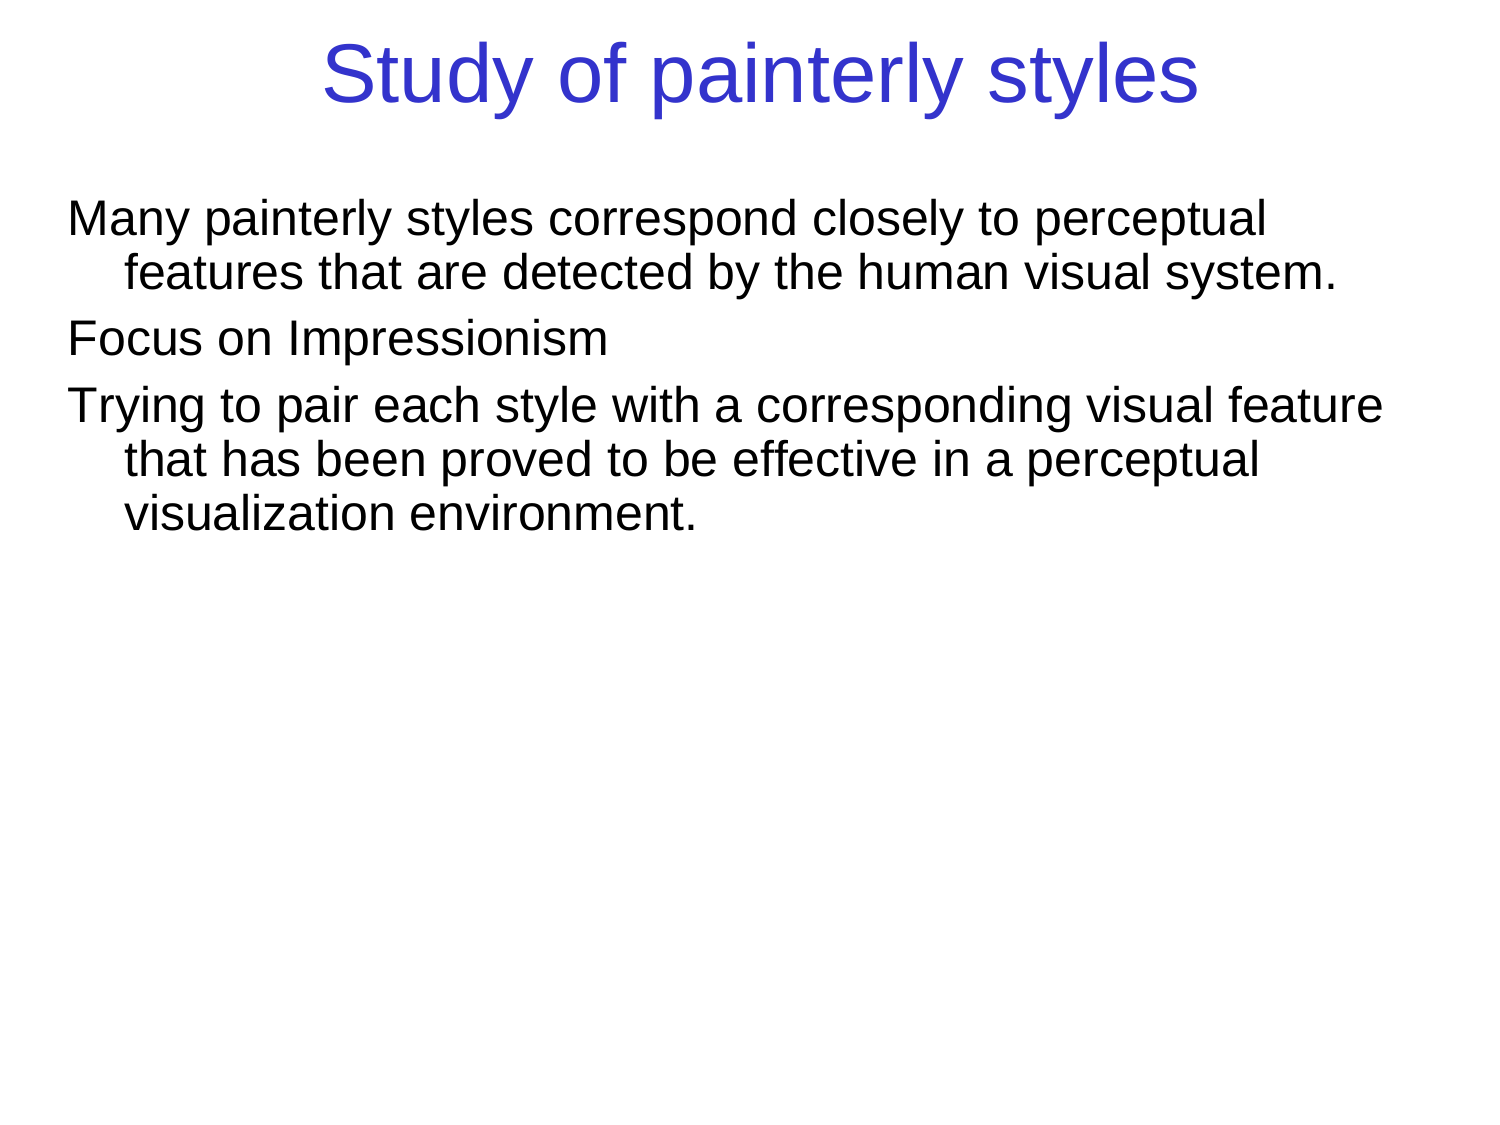

# Study of painterly styles
Many painterly styles correspond closely to perceptual features that are detected by the human visual system.
Focus on Impressionism
Trying to pair each style with a corresponding visual feature that has been proved to be effective in a perceptual visualization environment.